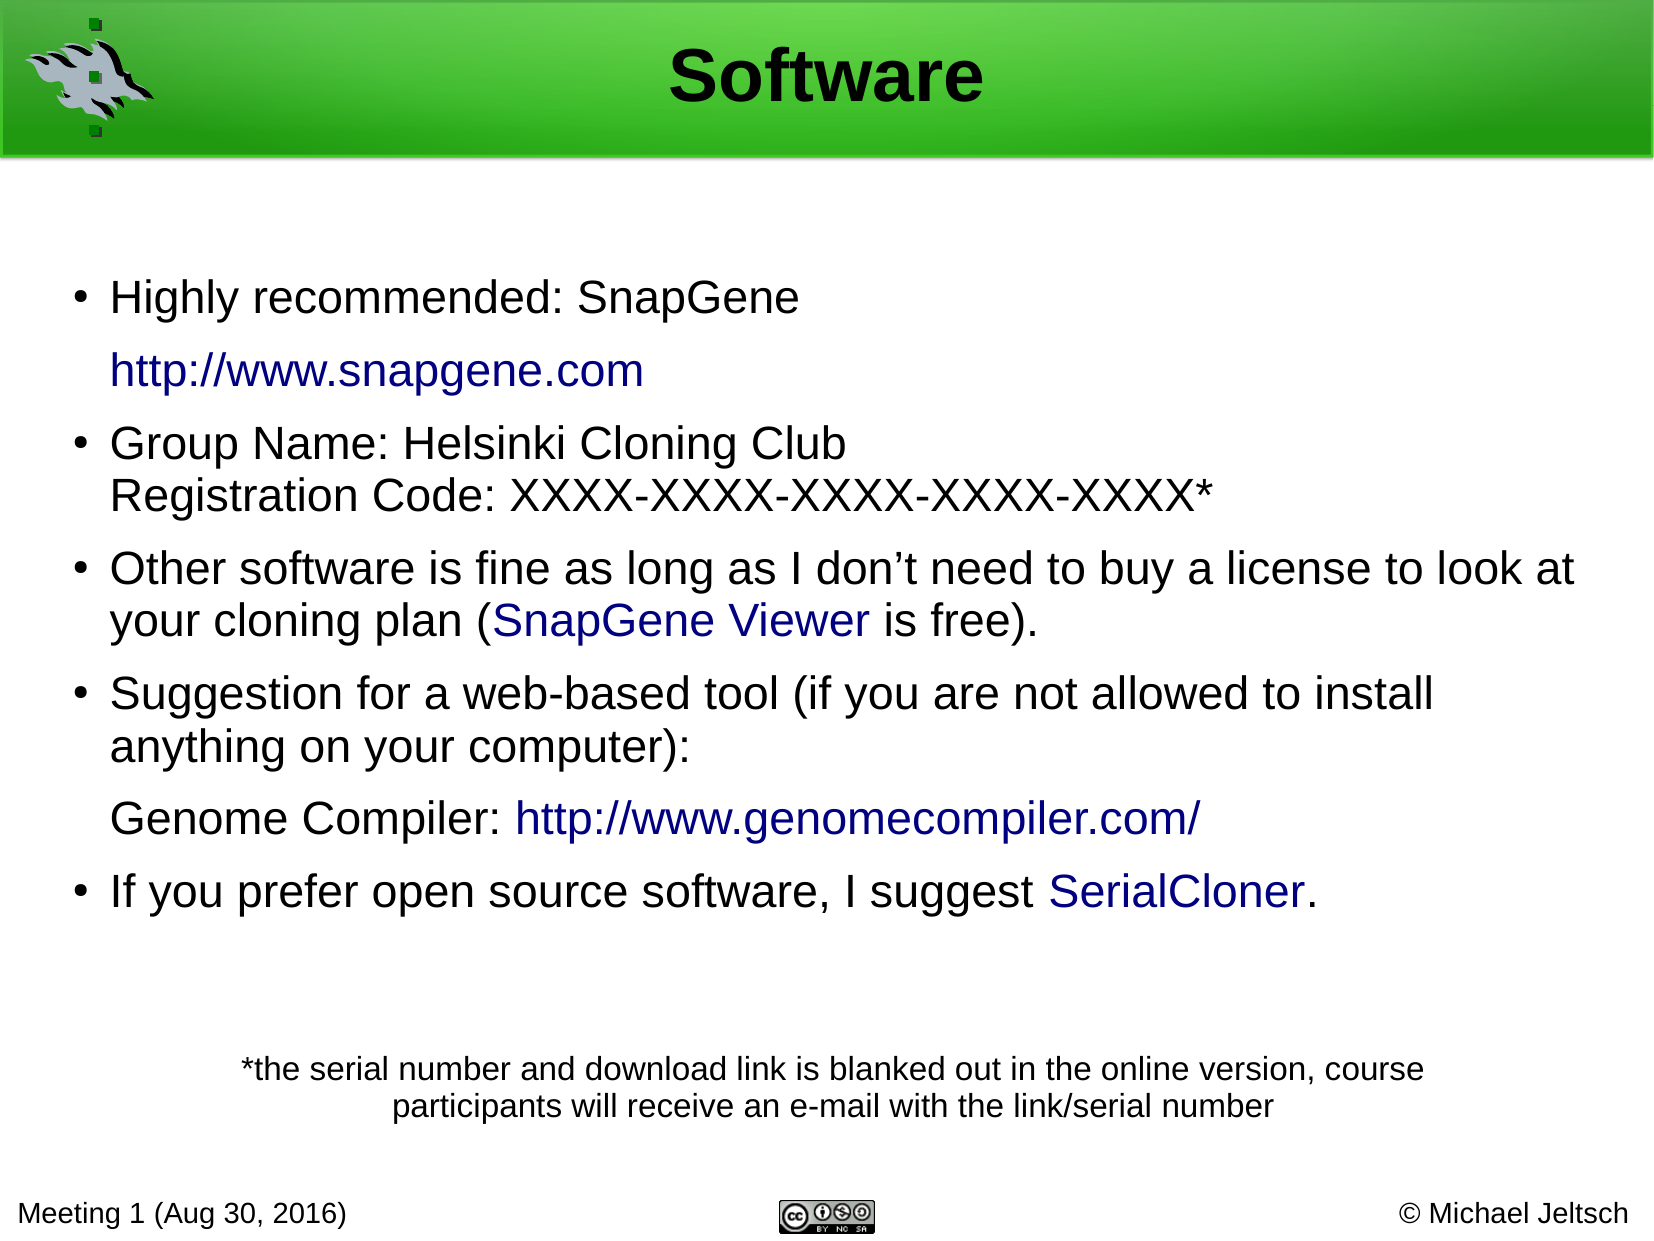

Software
# Highly recommended: SnapGene
http://www.snapgene.com
Group Name: Helsinki Cloning Club
Registration Code: XXXX-XXXX-XXXX-XXXX-XXXX*
Other software is fine as long as I don’t need to buy a license to look at your cloning plan (SnapGene Viewer is free).
Suggestion for a web-based tool (if you are not allowed to install anything on your computer):
Genome Compiler: http://www.genomecompiler.com/
If you prefer open source software, I suggest SerialCloner.
*the serial number and download link is blanked out in the online version, course participants will receive an e-mail with the link/serial number